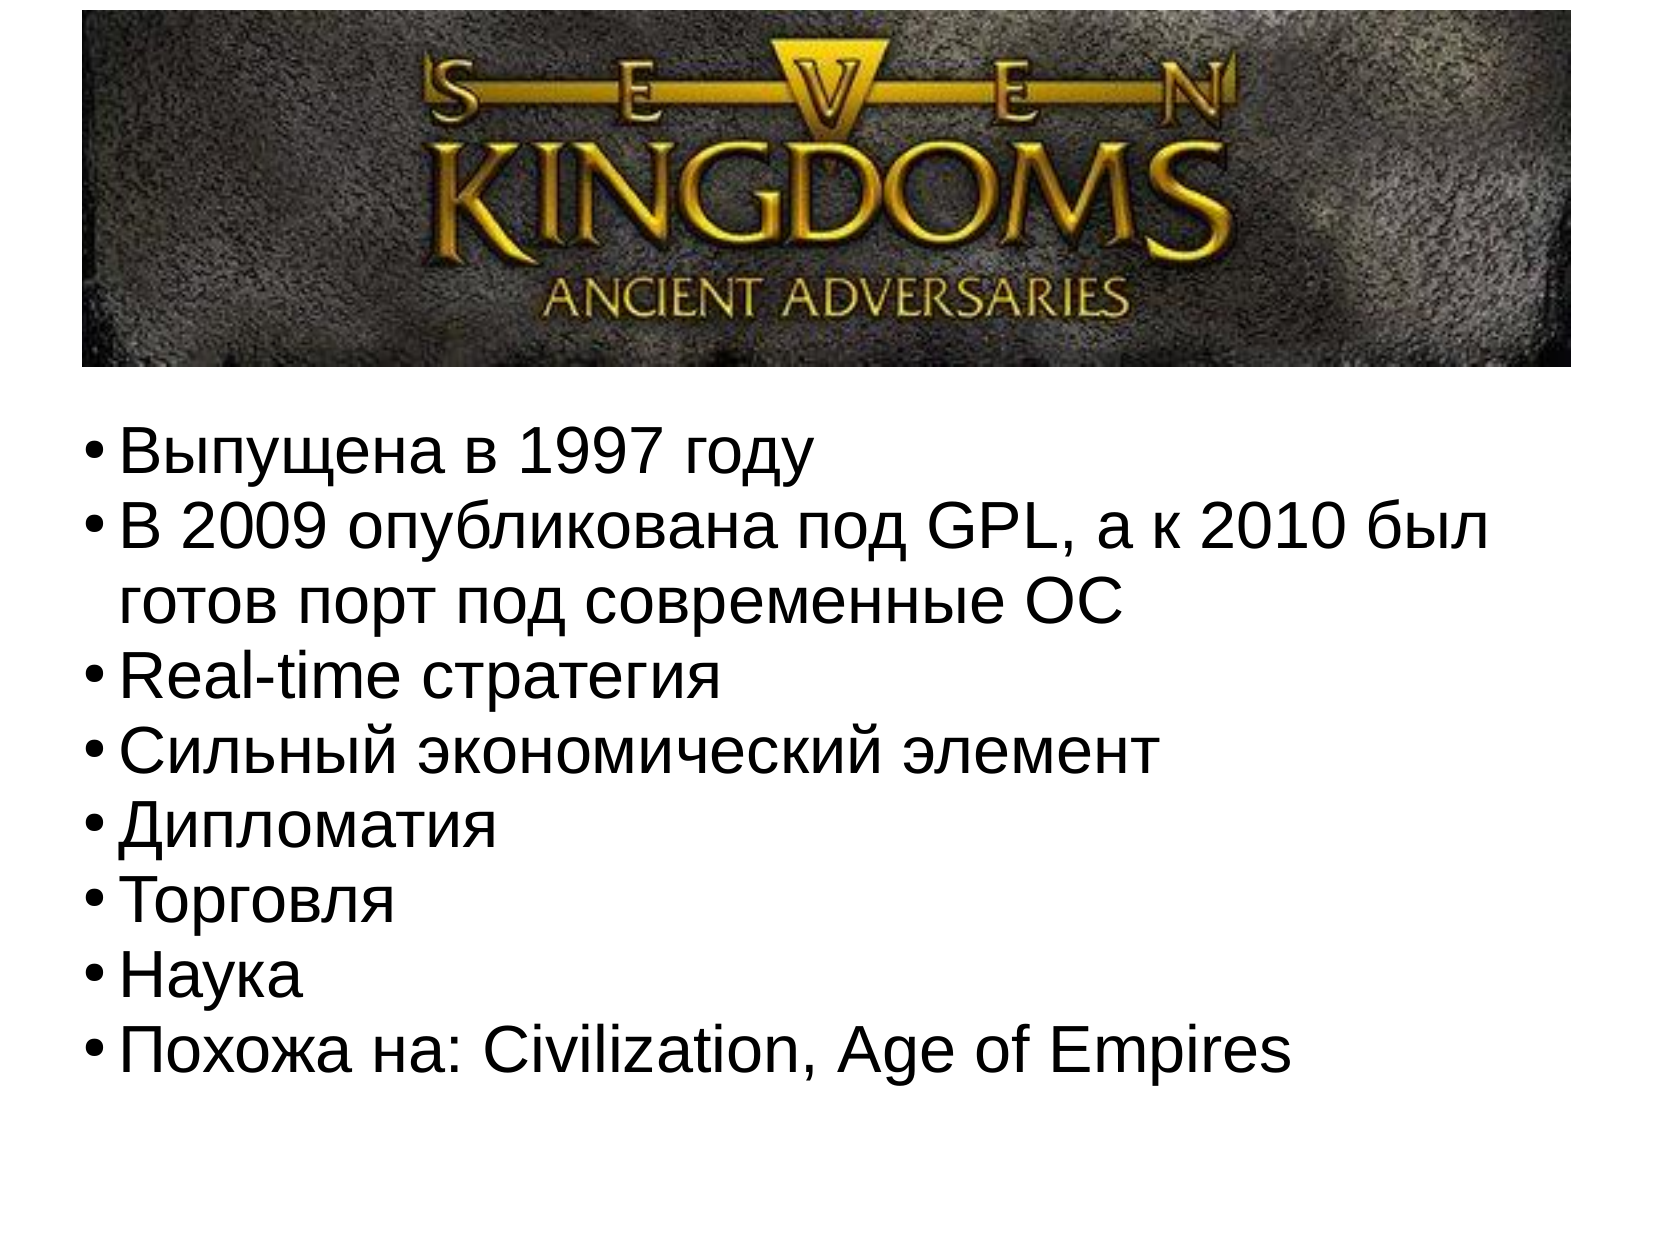

# Выпущена в 1997 году
В 2009 опубликована под GPL, а к 2010 был готов порт под современные ОС
Real-time стратегия
Сильный экономический элемент
Дипломатия
Торговля
Наука
Похожа на: Civilization, Age of Empires